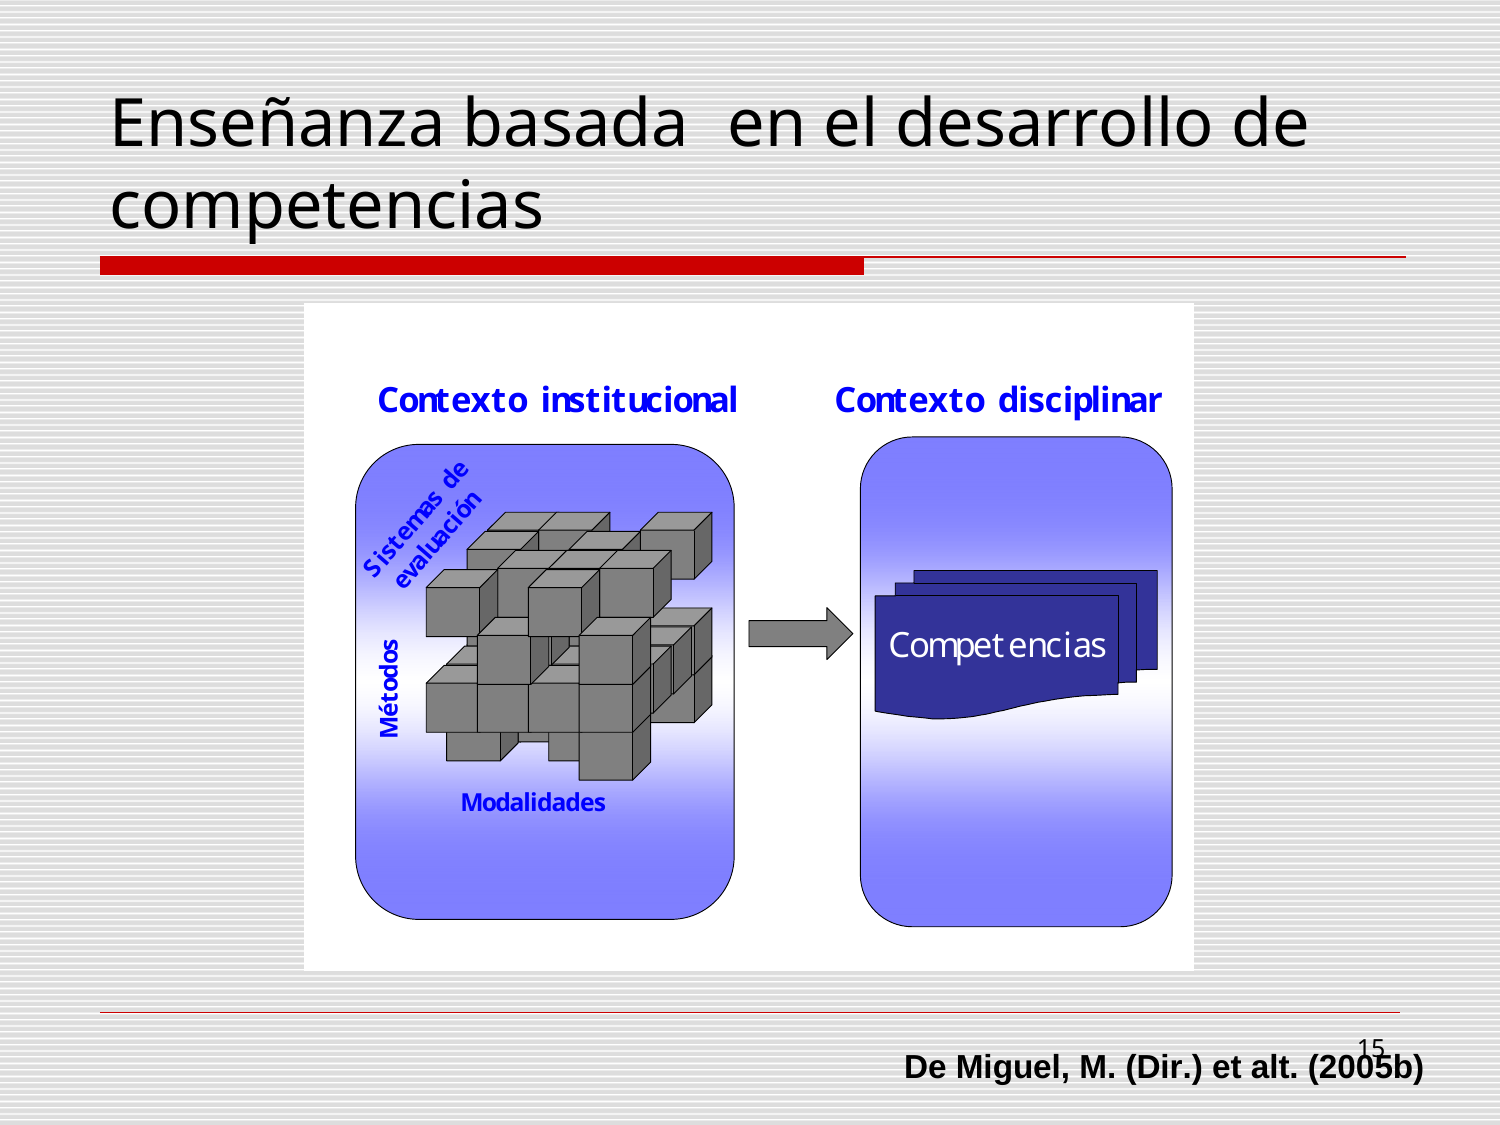

# Enseñanza basada en el desarrollo de competencias
De Miguel, M. (Dir.) et alt. (2005b)